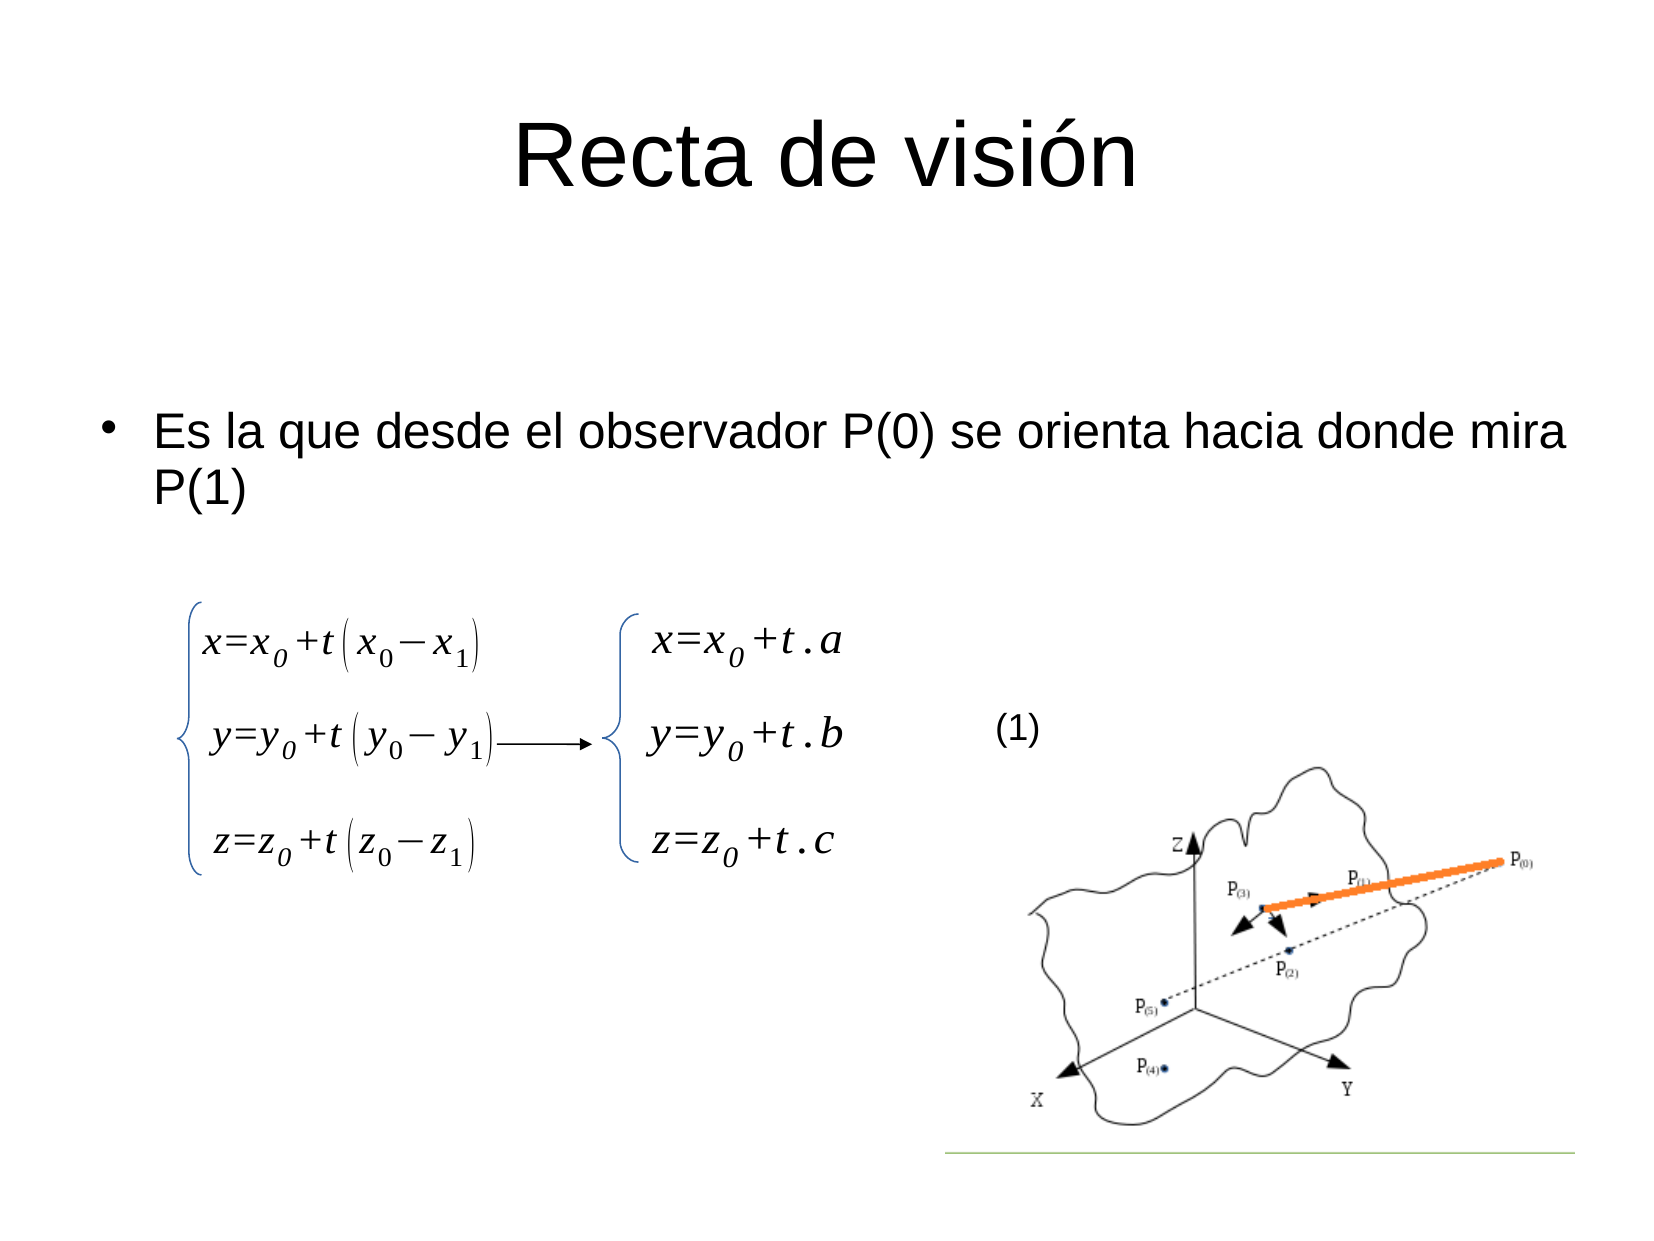

# Recta de visión
Es la que desde el observador P(0) se orienta hacia donde mira P(1)
(1)